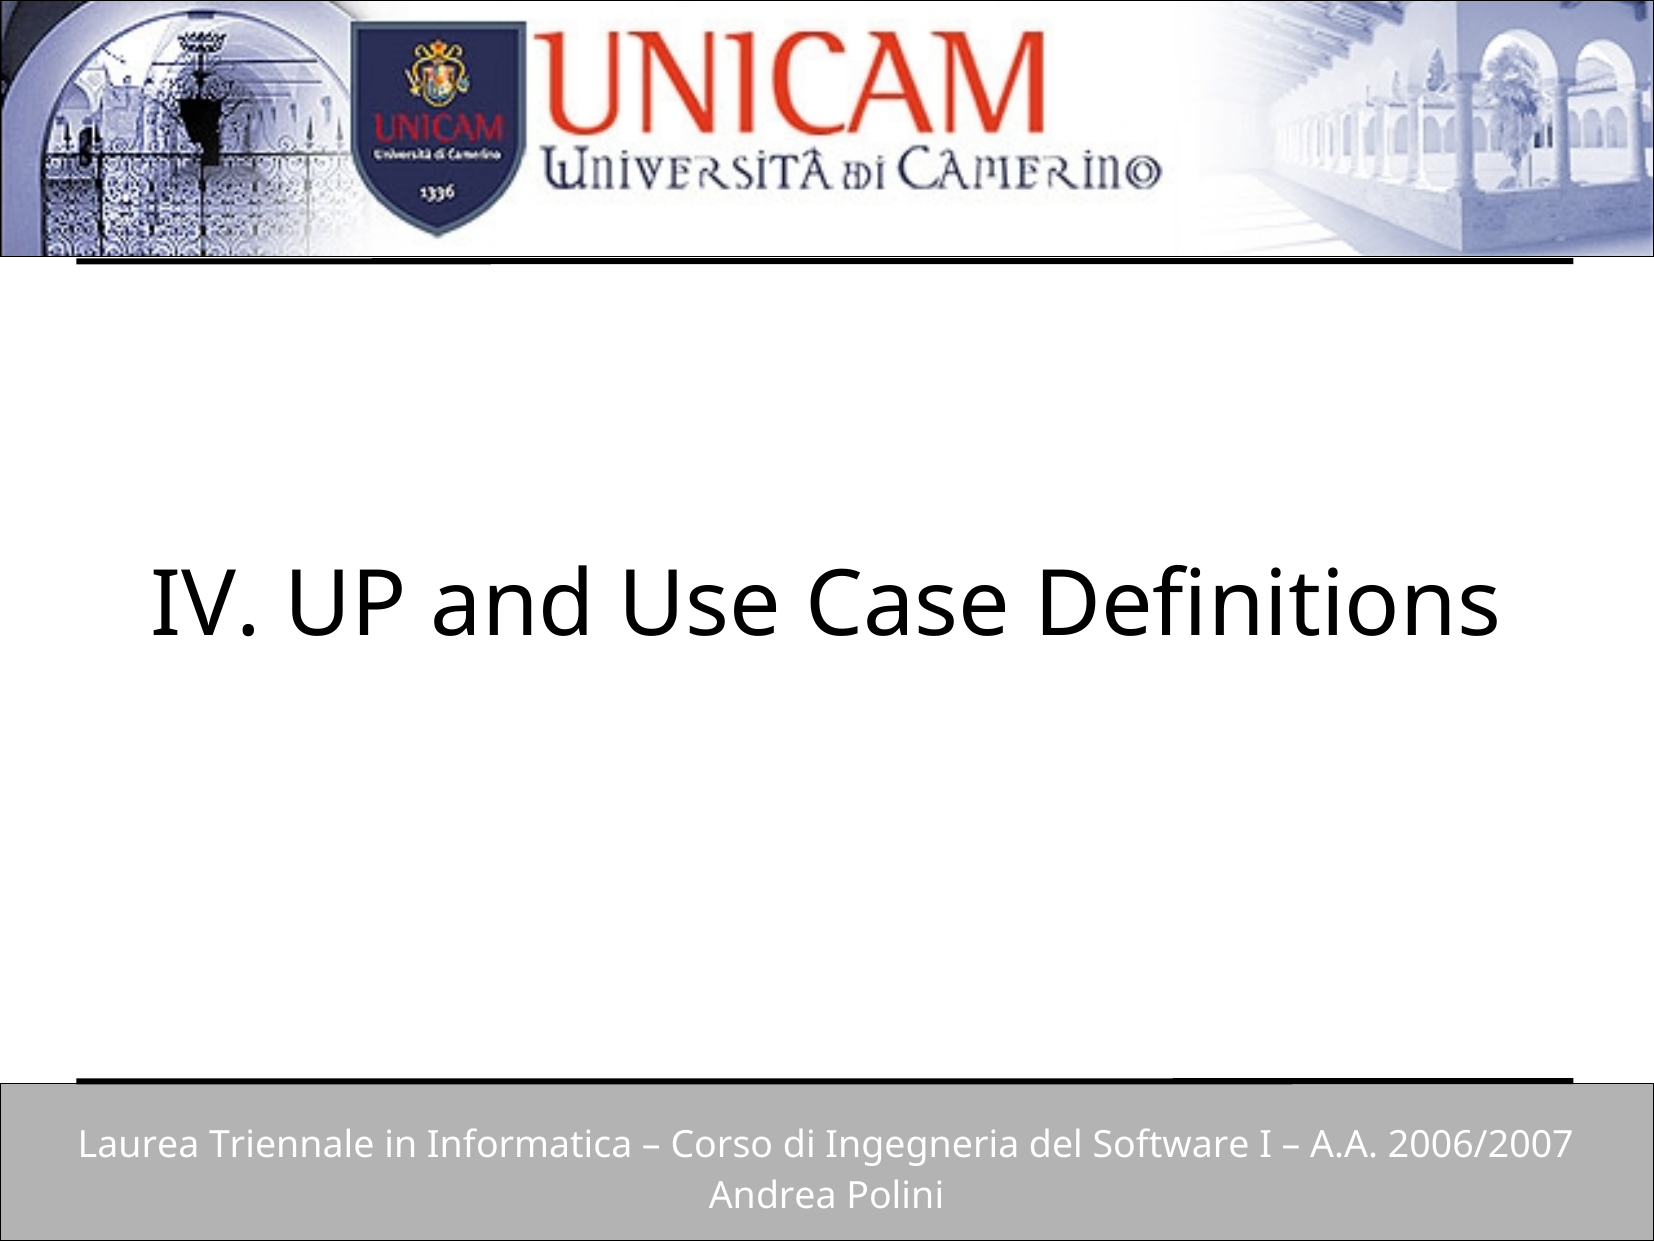

# IV. UP and Use Case Definitions